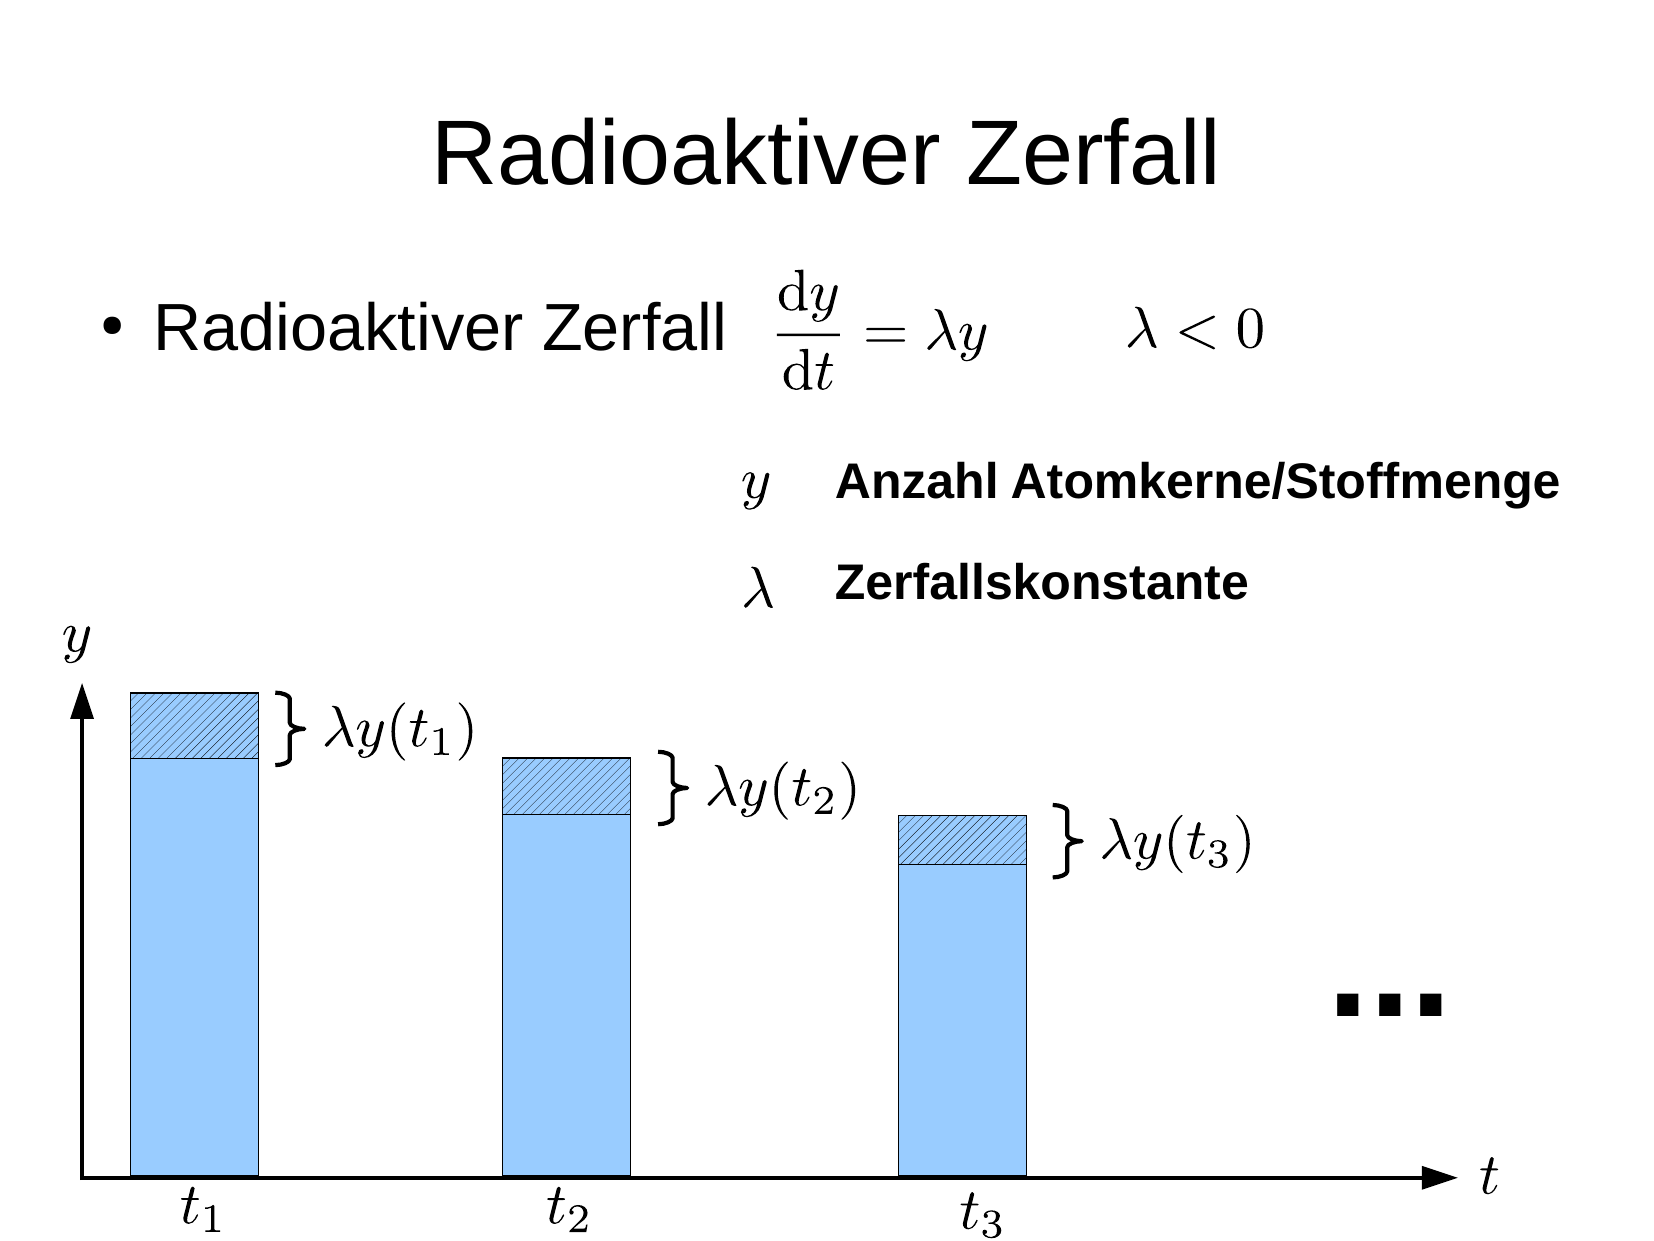

# Radioaktiver Zerfall
Radioaktiver Zerfall
Anzahl Atomkerne/Stoffmenge
Zerfallskonstante
...